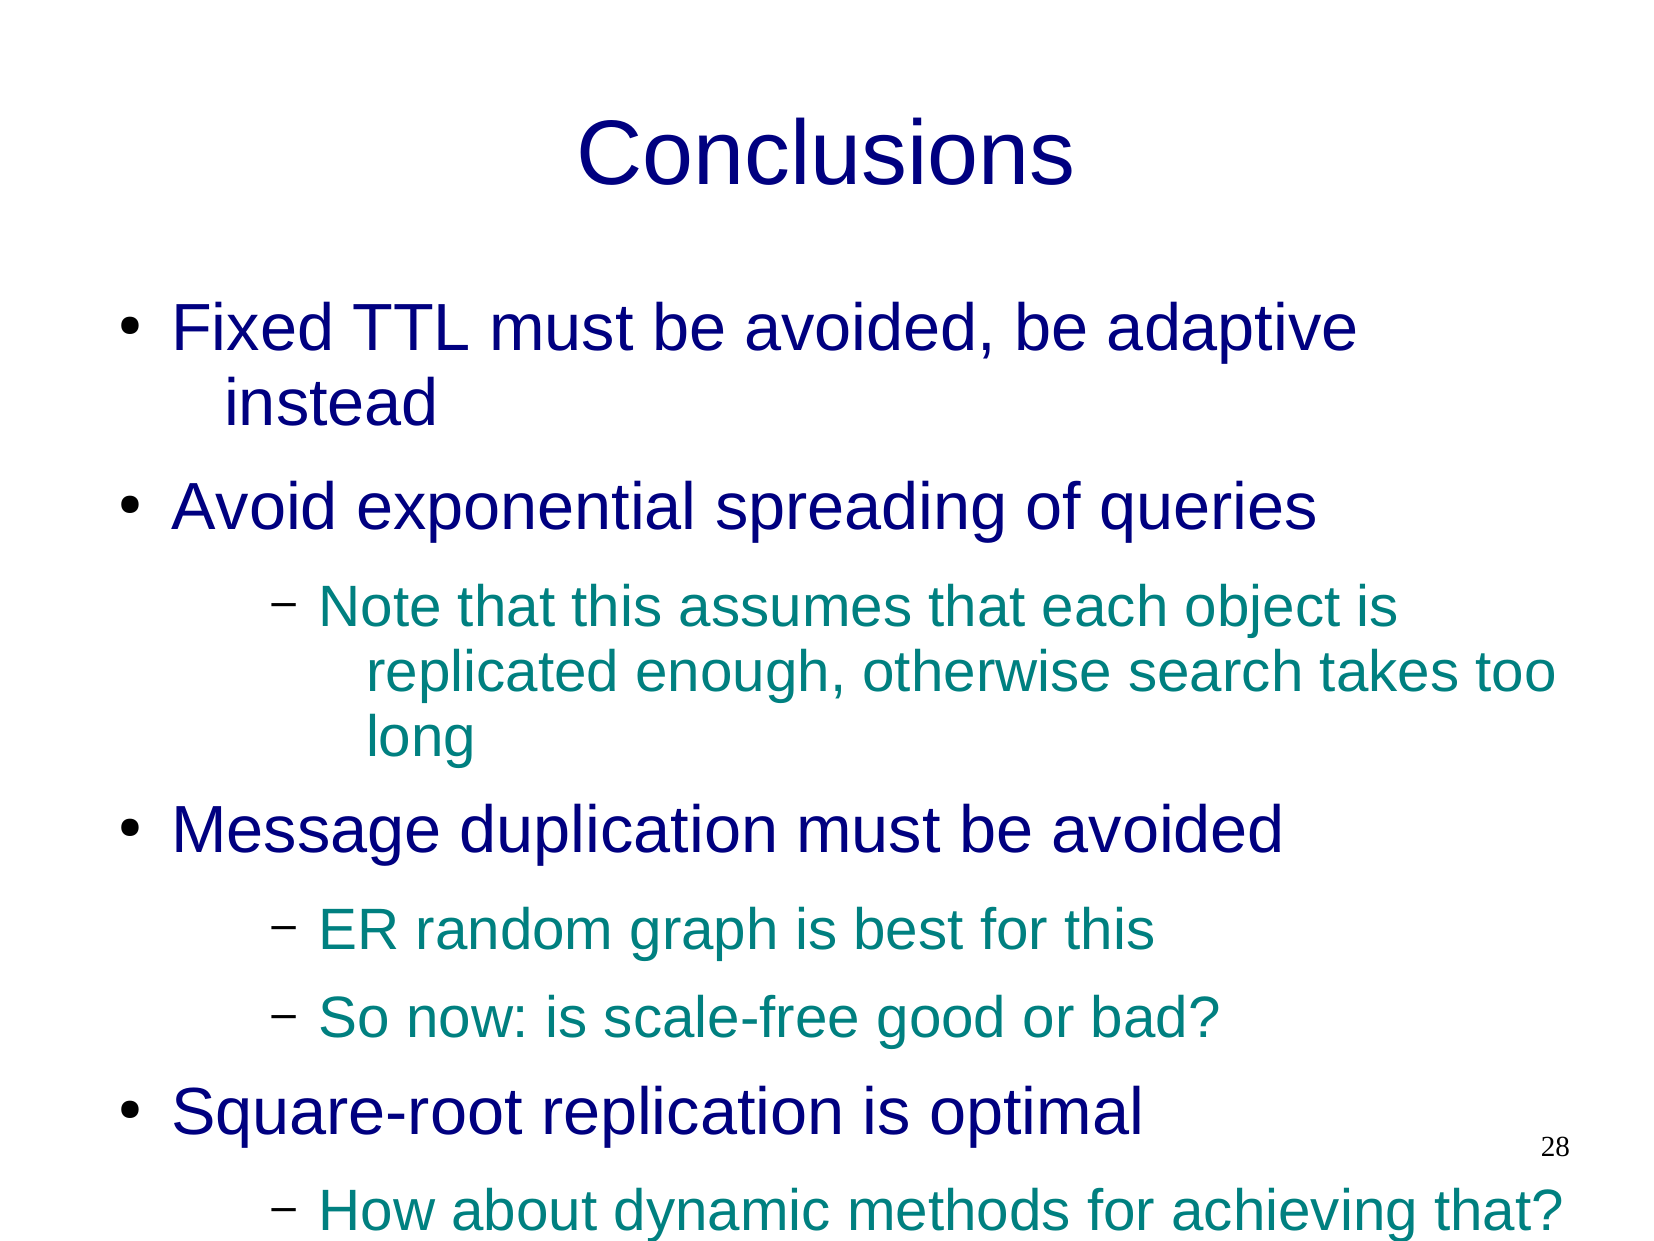

# Conclusions
Fixed TTL must be avoided, be adaptive instead
Avoid exponential spreading of queries
Note that this assumes that each object is replicated enough, otherwise search takes too long
Message duplication must be avoided
ER random graph is best for this
So now: is scale-free good or bad?
Square-root replication is optimal
How about dynamic methods for achieving that?
28